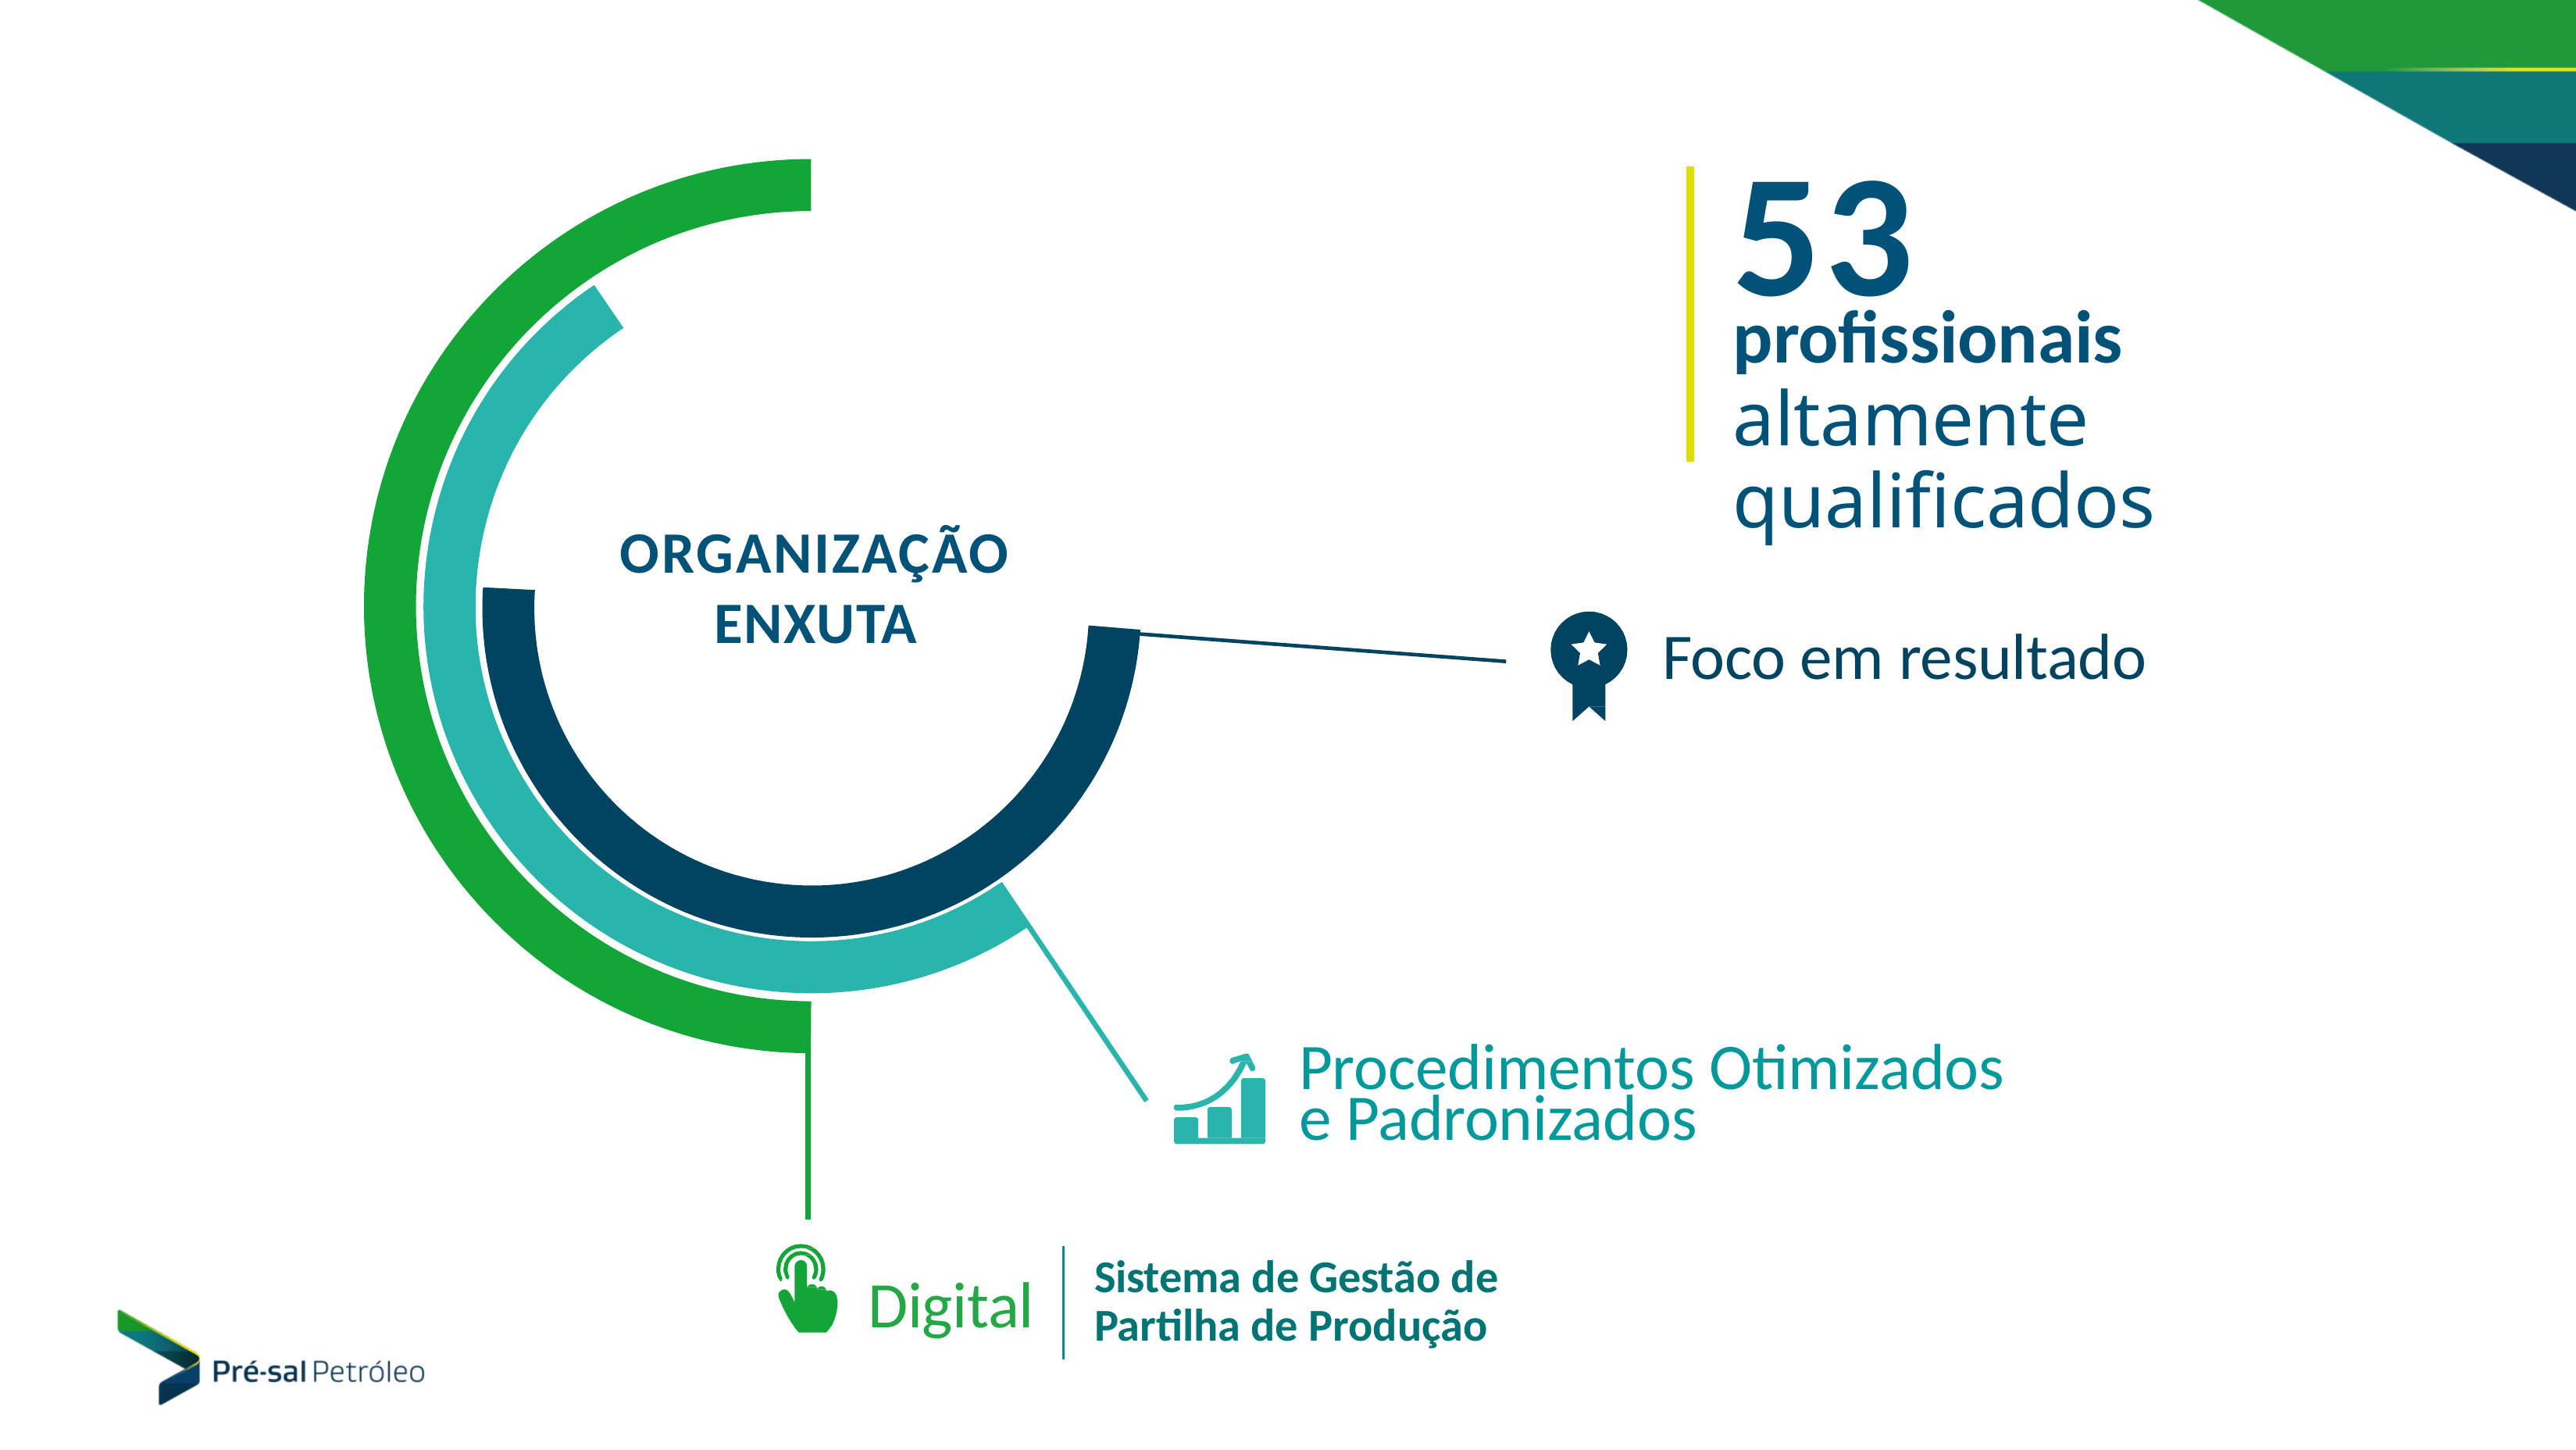

53
profissionais
altamente qualificados
# ORGANIZAÇÃO ENXUTA
Foco em resultado
Procedimentos Otimizados
e Padronizados
Sistema de Gestão de Partilha de Produção
Digital